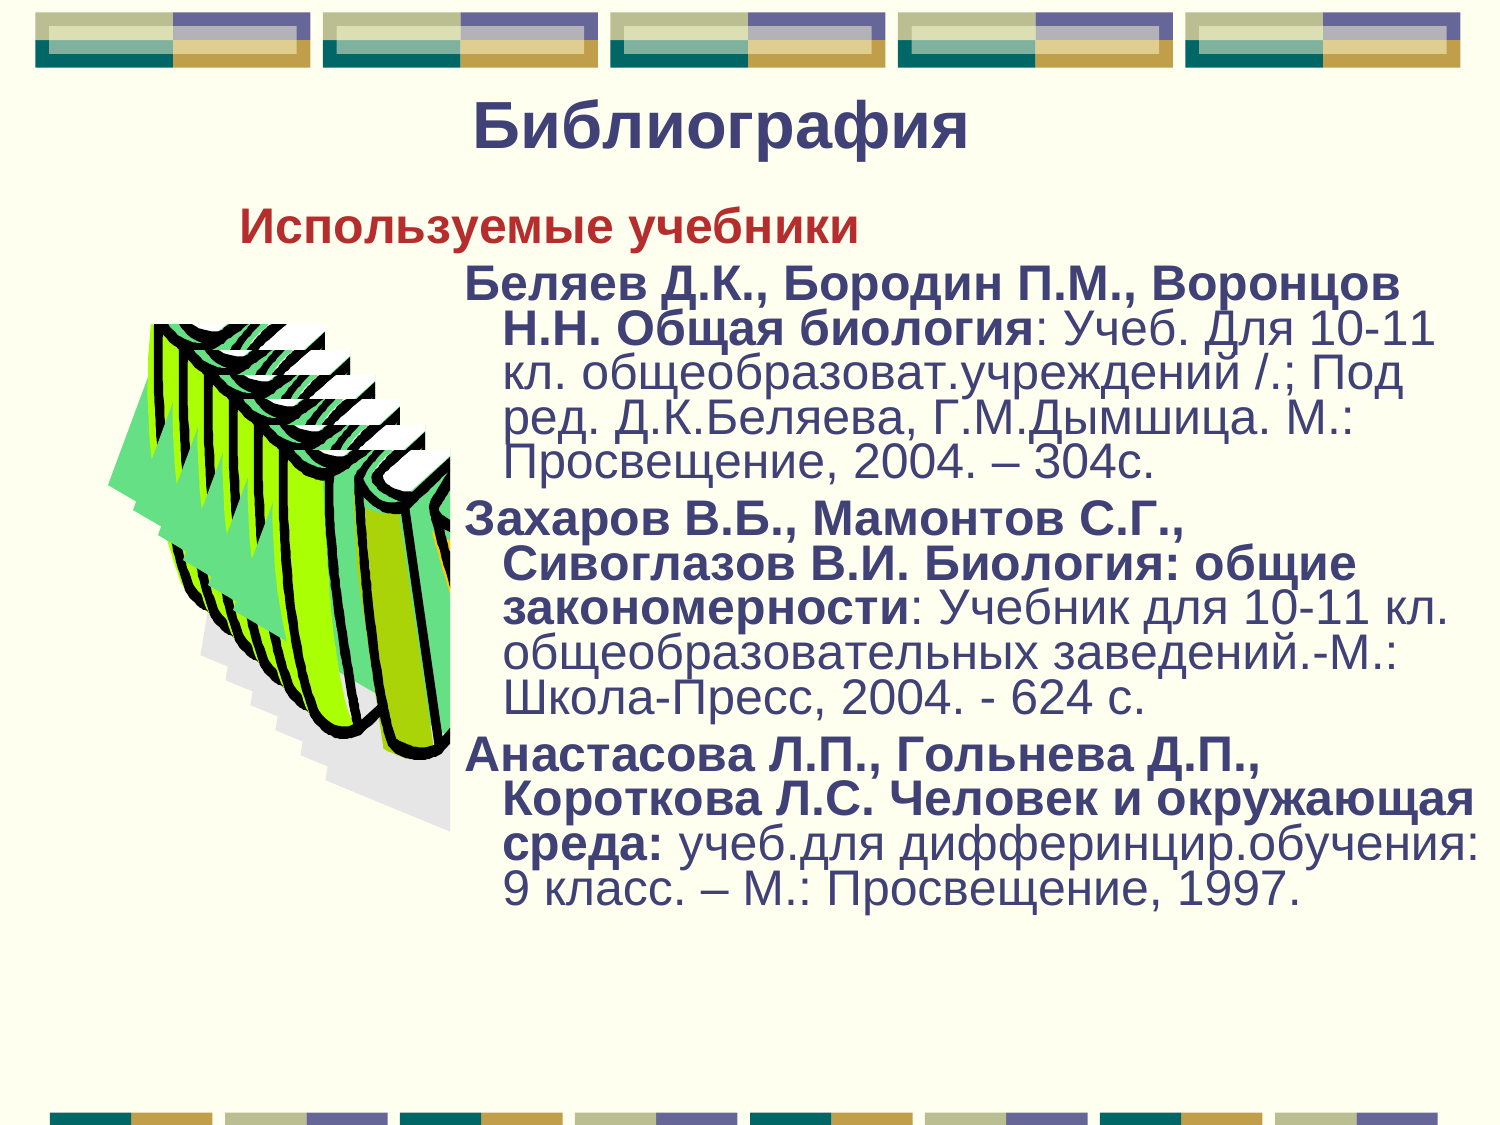

# Библиография
Используемые учебники
Беляев Д.К., Бородин П.М., Воронцов Н.Н. Общая биология: Учеб. Для 10-11 кл. общеобразоват.учреждений /.; Под ред. Д.К.Беляева, Г.М.Дымшица. М.: Просвещение, 2004. – 304с.
Захаров В.Б., Мамонтов С.Г., Сивоглазов В.И. Биология: общие закономерности: Учебник для 10-11 кл. общеобразовательных заведений.-М.: Школа-Пресс, 2004. - 624 с.
Анастасова Л.П., Гольнева Д.П., Короткова Л.С. Человек и окружающая среда: учеб.для дифферинцир.обучения: 9 класс. – М.: Просвещение, 1997.